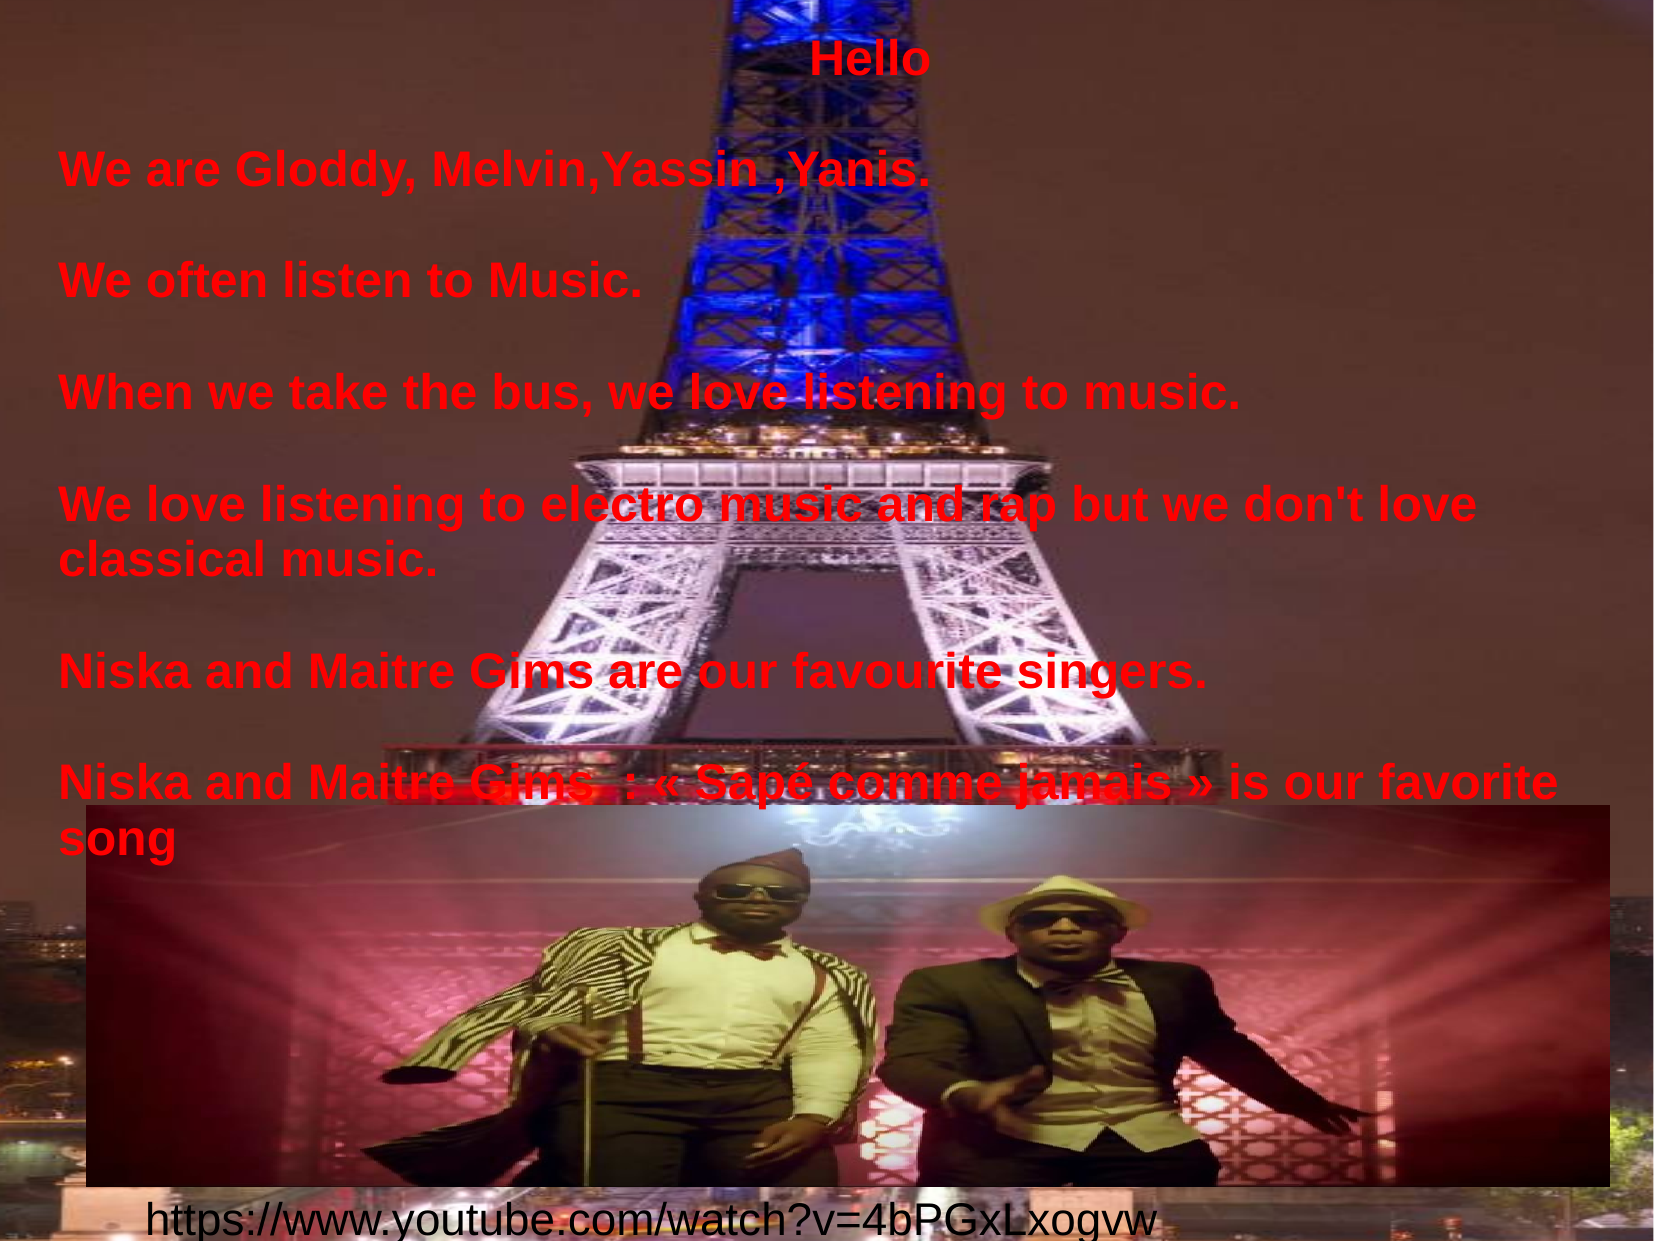

Hello
We are Gloddy, Melvin,Yassin ,Yanis.
We often listen to Music.
When we take the bus, we love listening to music.
We love listening to electro music and rap but we don't love classical music.
Niska and Maitre Gims are our favourite singers.
Niska and Maitre Gims  : « Sapé comme jamais » is our favorite song
https://www.youtube.com/watch?v=4bPGxLxogvw